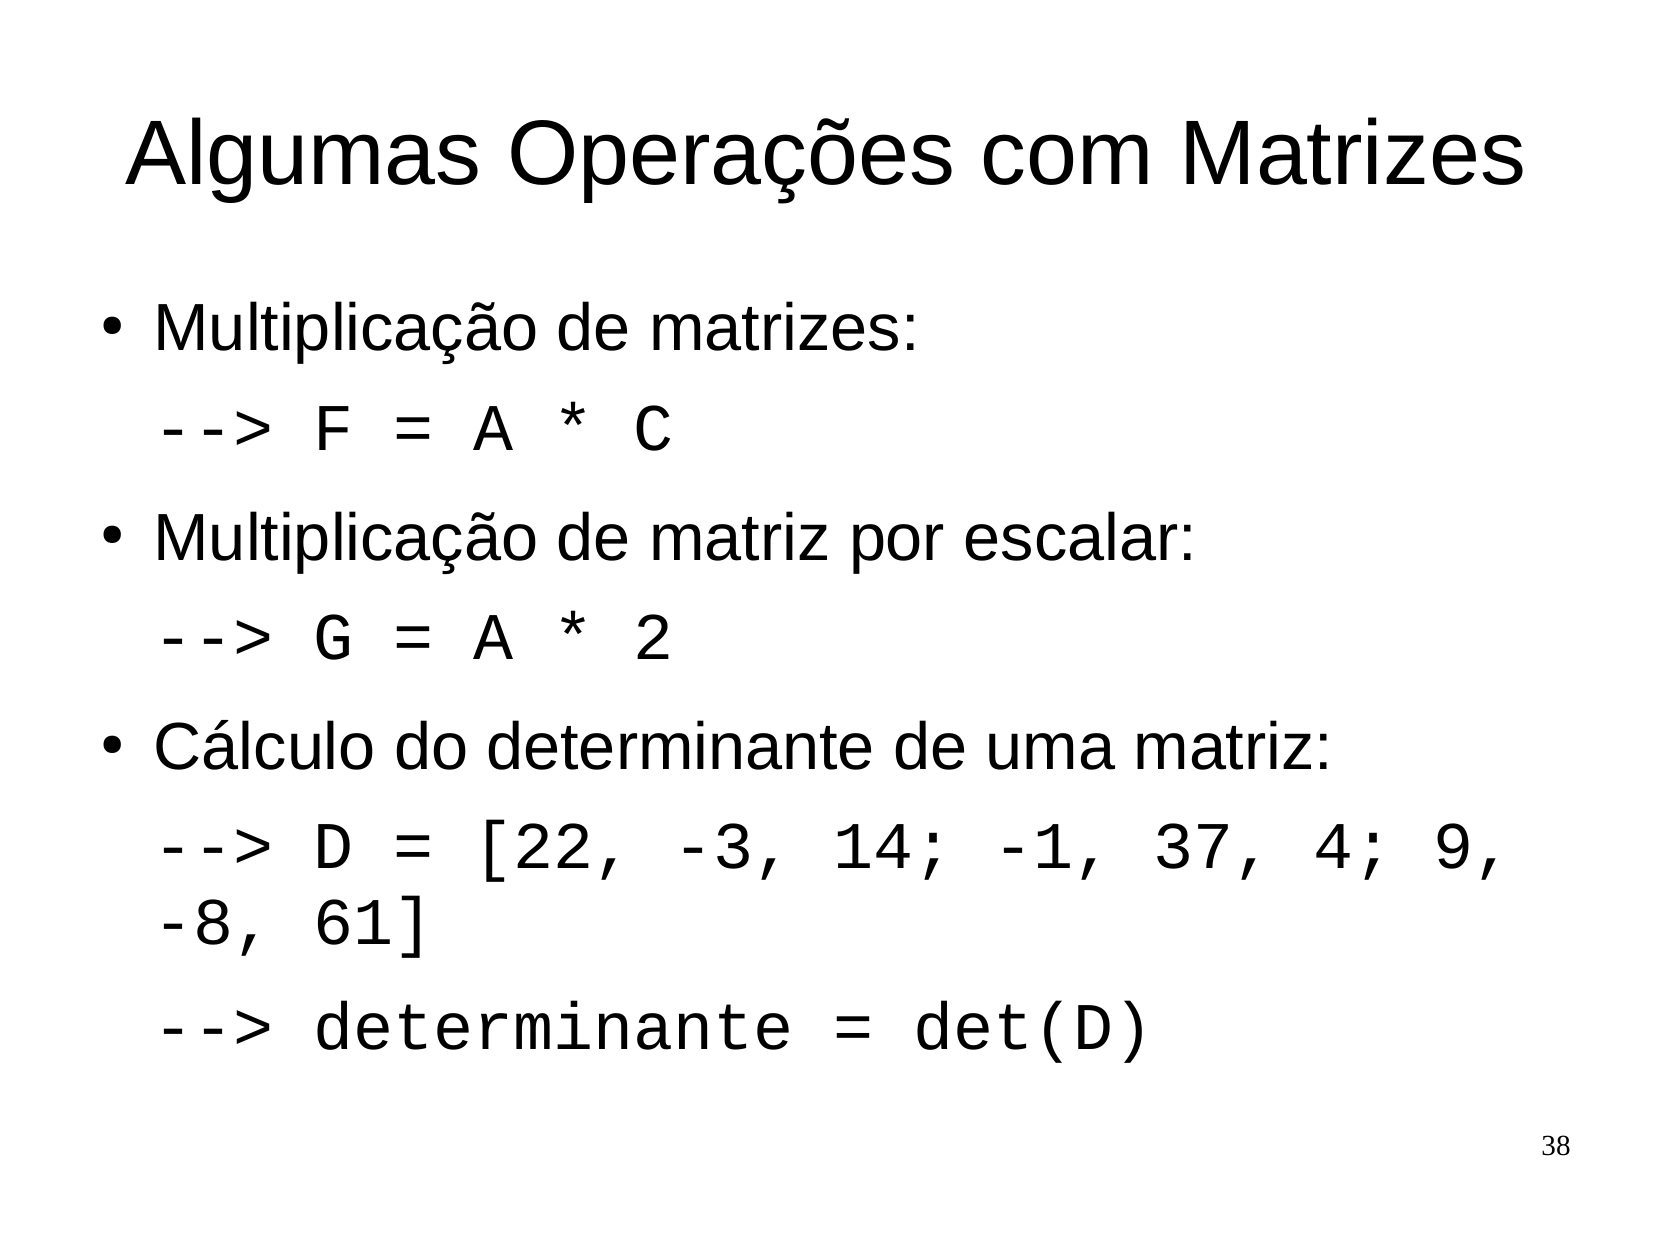

# Algumas Operações com Matrizes
Multiplicação de matrizes:
--> F = A * C
Multiplicação de matriz por escalar:
--> G = A * 2
Cálculo do determinante de uma matriz:
--> D = [22, -3, 14; -1, 37, 4; 9, -8, 61]
--> determinante = det(D)
38